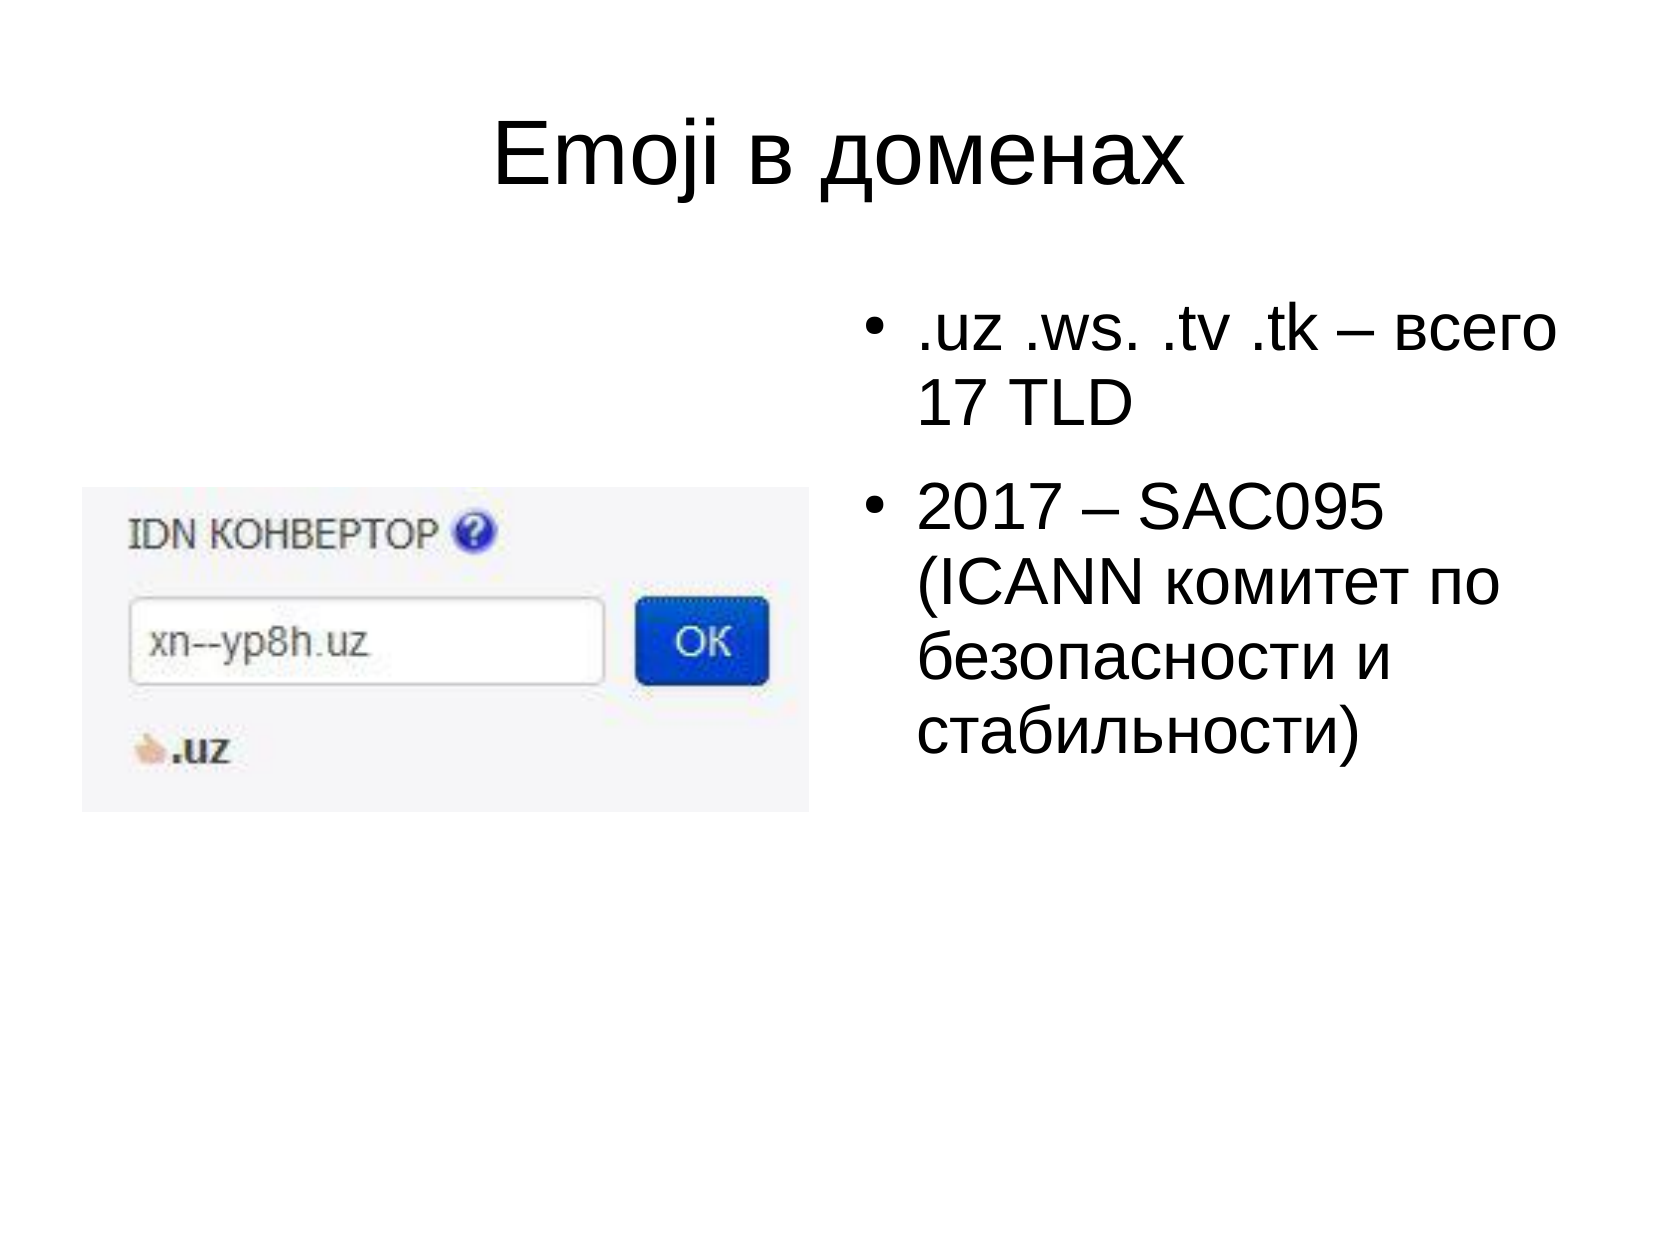

# Emoji в доменах
.uz .ws. .tv .tk – всего 17 TLD
2017 – SAC095 (ICANN комитет по безопасности и стабильности)